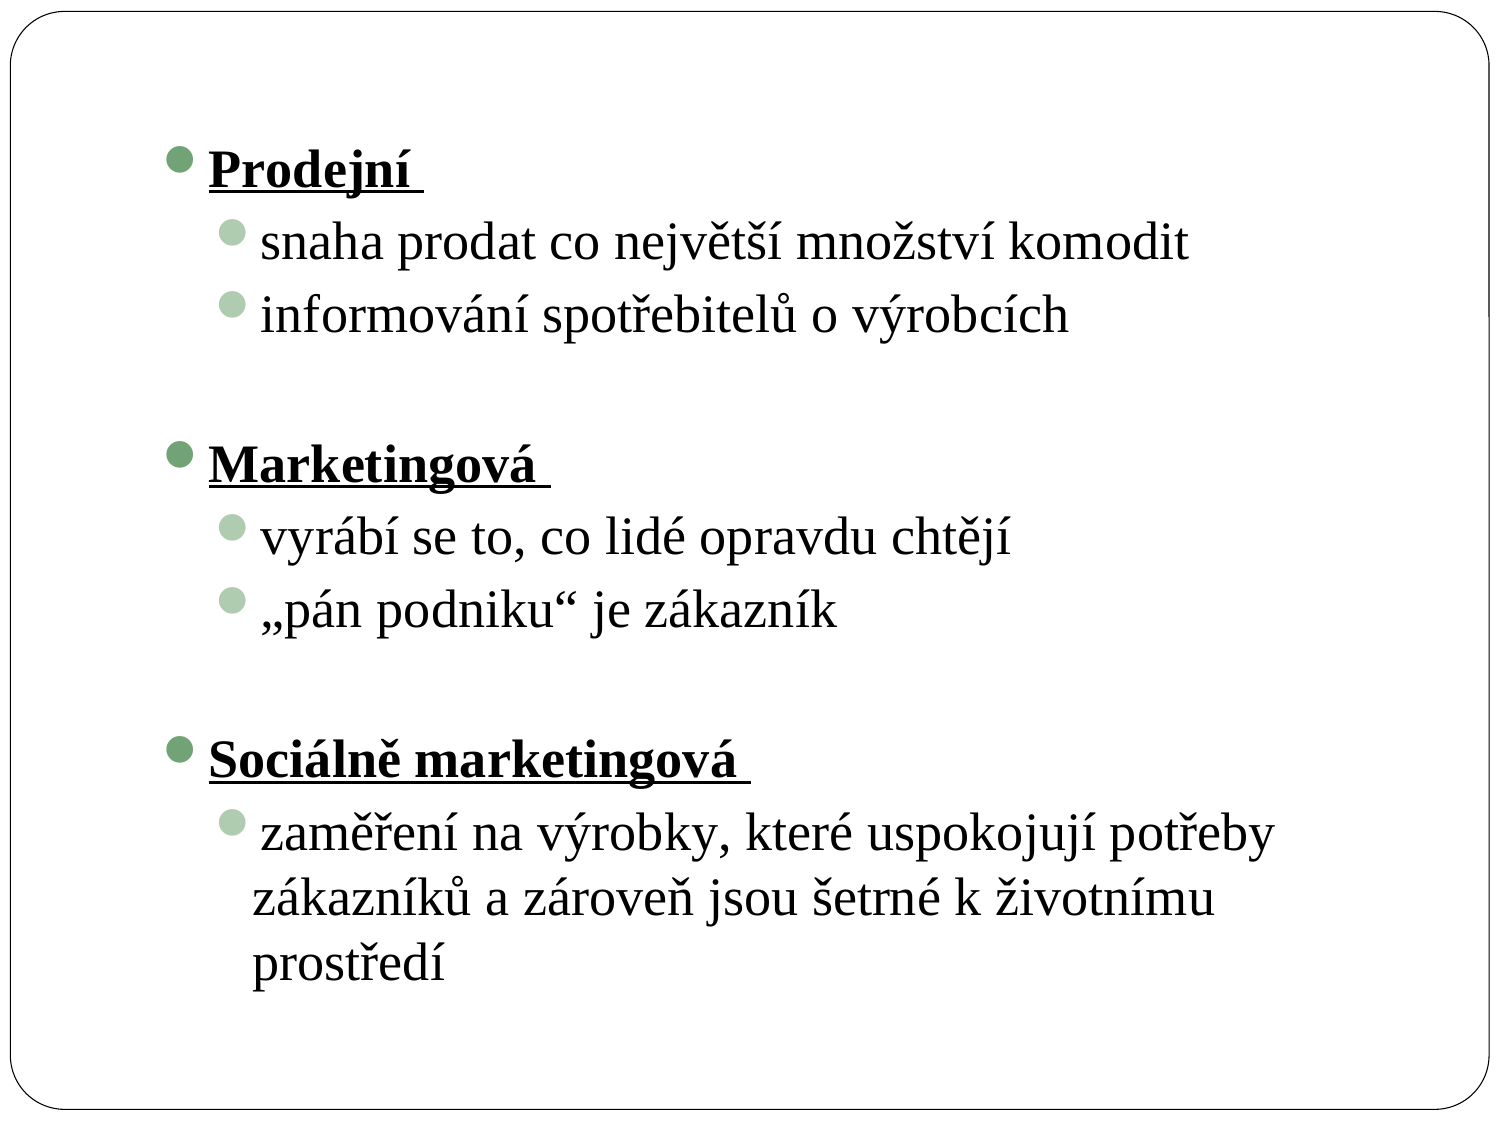

# Prodejní
snaha prodat co největší množství komodit
informování spotřebitelů o výrobcích
Marketingová
vyrábí se to, co lidé opravdu chtějí
„pán podniku“ je zákazník
Sociálně marketingová
zaměření na výrobky, které uspokojují potřeby zákazníků a zároveň jsou šetrné k životnímu prostředí